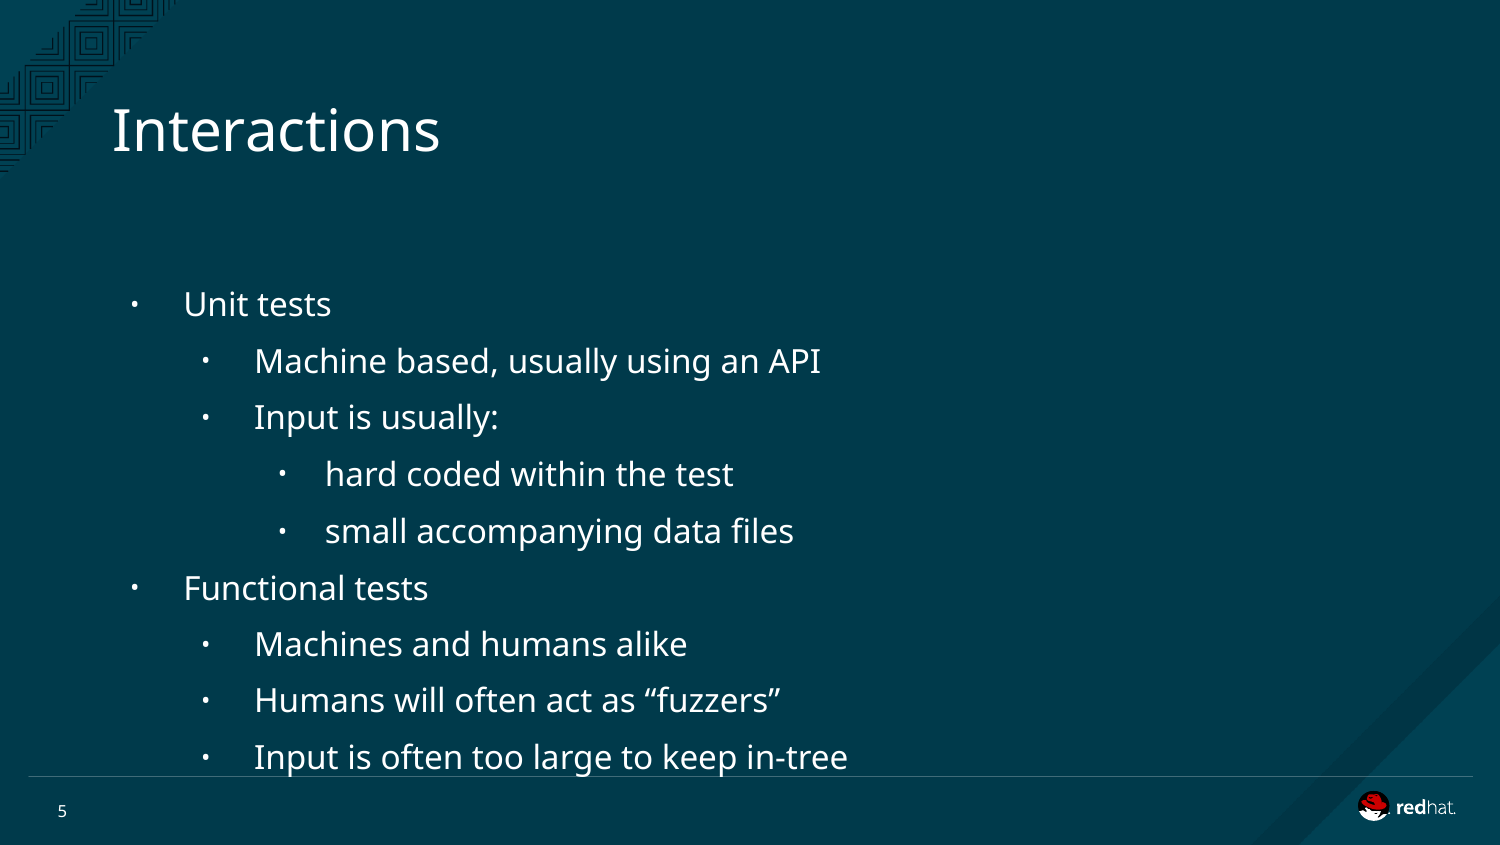

# Interactions
Unit tests
Machine based, usually using an API
Input is usually:
hard coded within the test
small accompanying data files
Functional tests
Machines and humans alike
Humans will often act as “fuzzers”
Input is often too large to keep in-tree
5